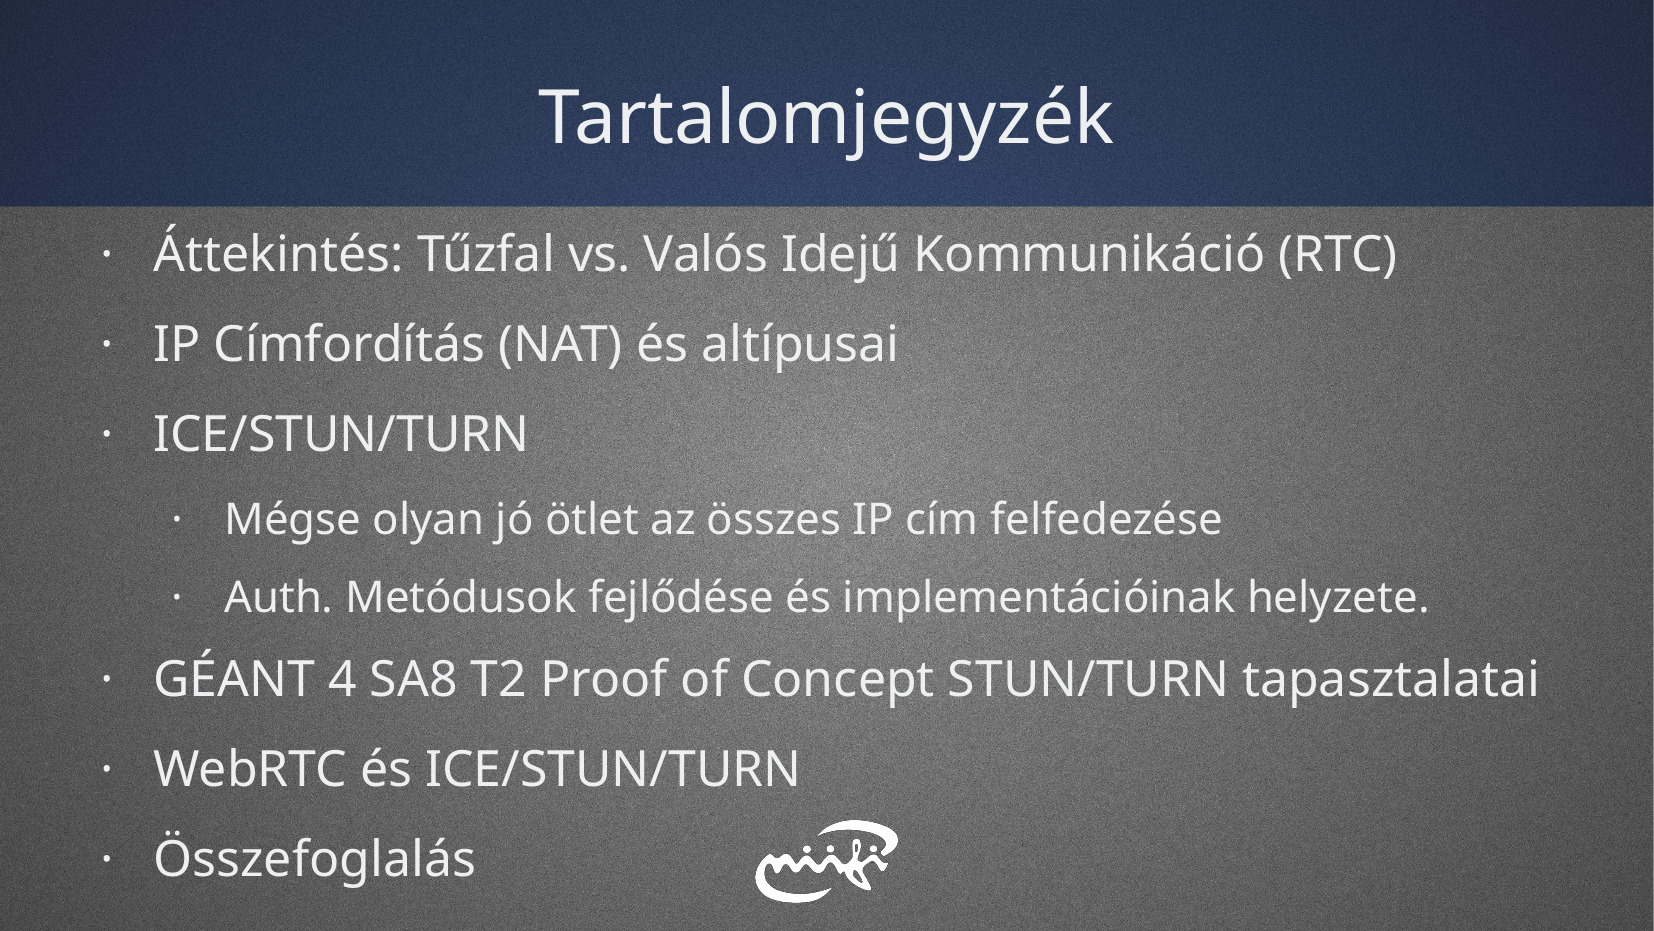

# Tartalomjegyzék
Áttekintés: Tűzfal vs. Valós Idejű Kommunikáció (RTC)
IP Címfordítás (NAT) és altípusai
ICE/STUN/TURN
Mégse olyan jó ötlet az összes IP cím felfedezése
Auth. Metódusok fejlődése és implementációinak helyzete.
GÉANT 4 SA8 T2 Proof of Concept STUN/TURN tapasztalatai
WebRTC és ICE/STUN/TURN
Összefoglalás